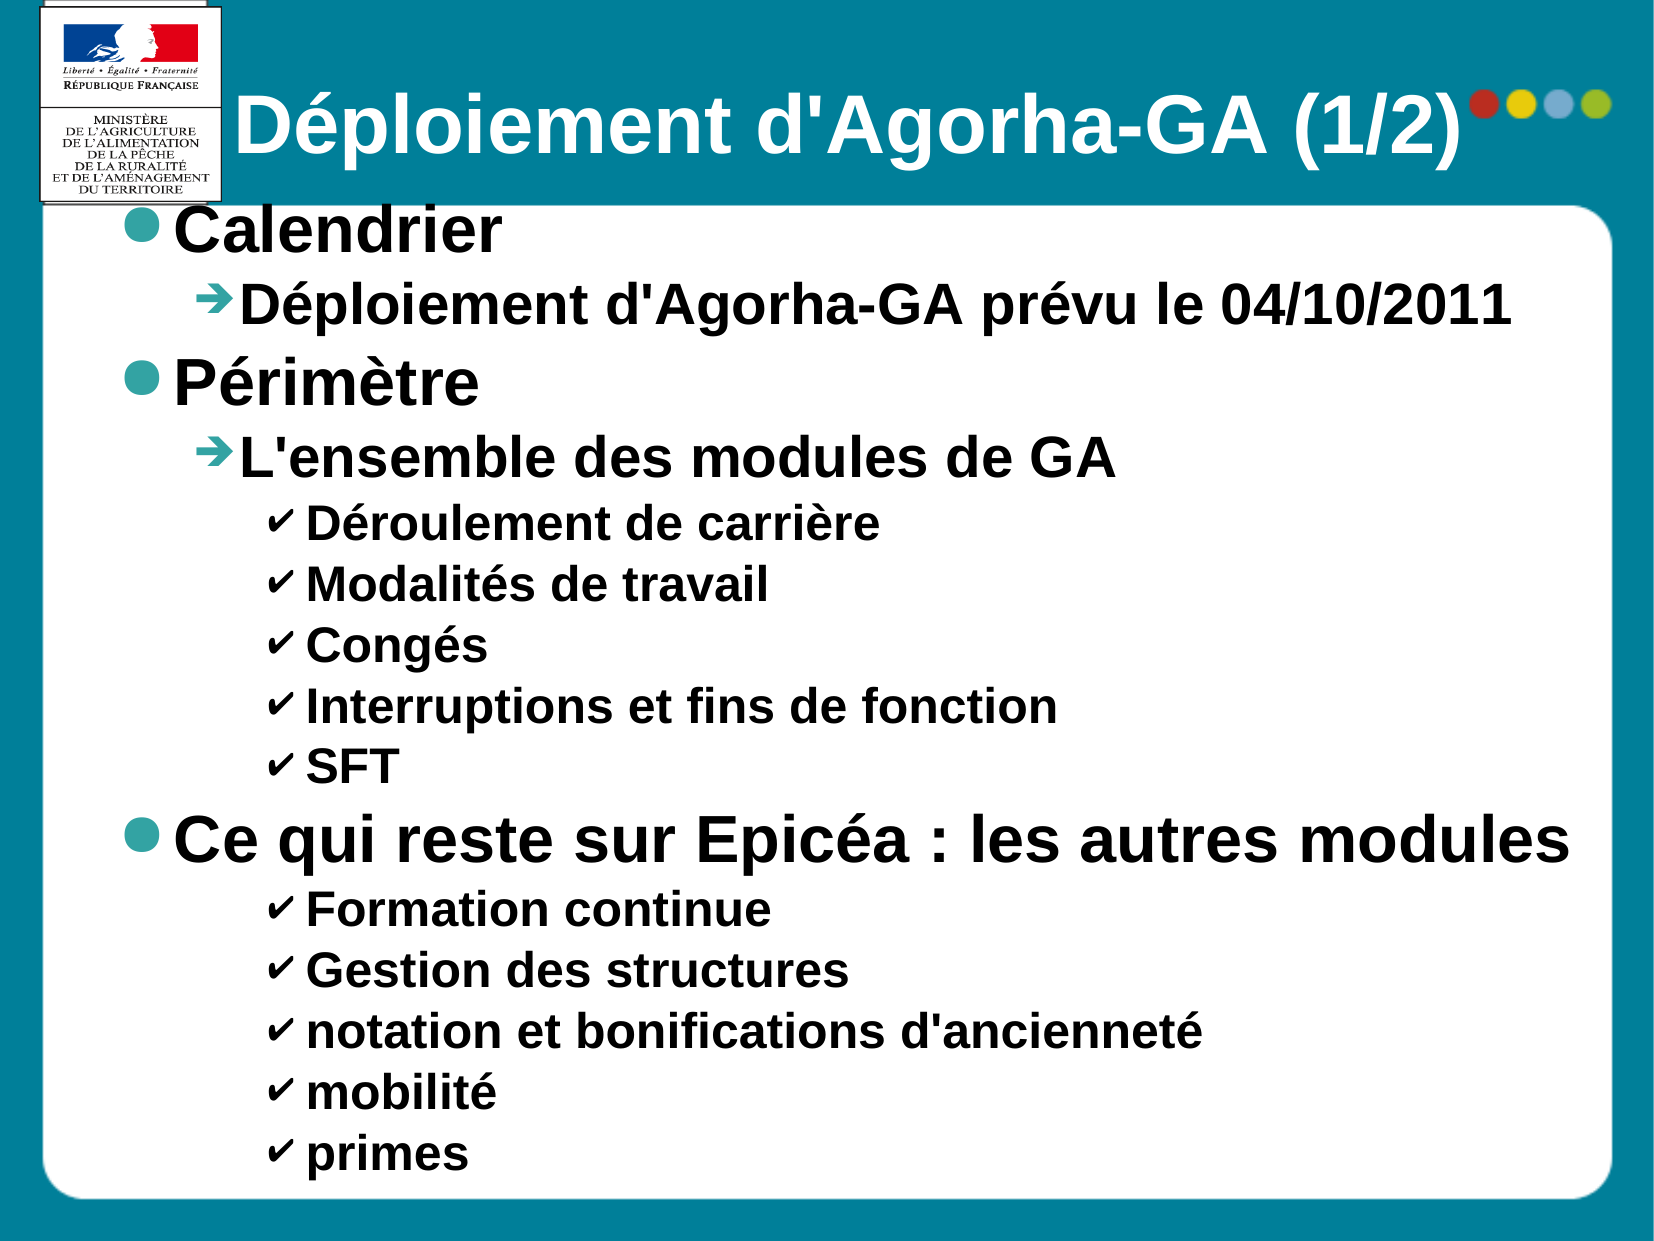

# Déploiement d'Agorha-GA (1/2)
Calendrier
Déploiement d'Agorha-GA prévu le 04/10/2011
Périmètre
L'ensemble des modules de GA
Déroulement de carrière
Modalités de travail
Congés
Interruptions et fins de fonction
SFT
Ce qui reste sur Epicéa : les autres modules
Formation continue
Gestion des structures
notation et bonifications d'ancienneté
mobilité
primes